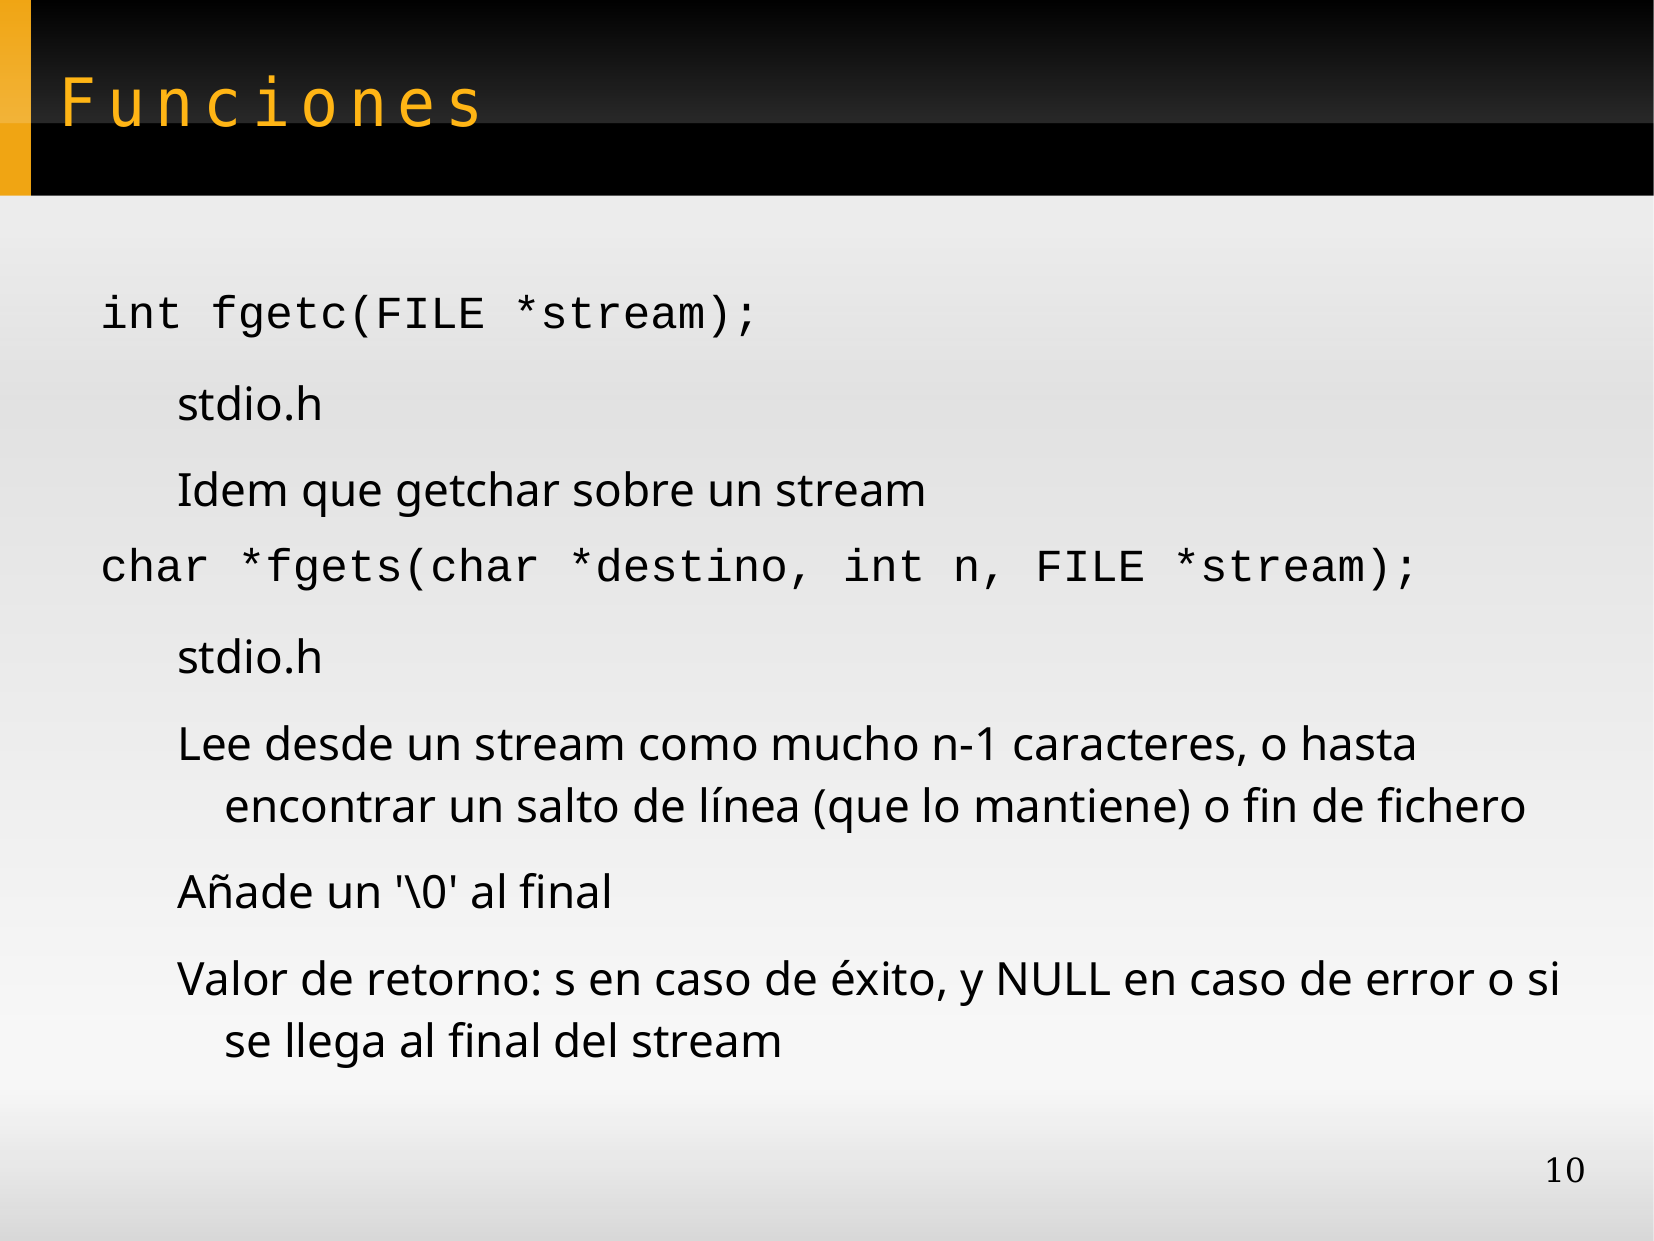

# Funciones
int fgetc(FILE *stream);
stdio.h
Idem que getchar sobre un stream
char *fgets(char *destino, int n, FILE *stream);
stdio.h
Lee desde un stream como mucho n-1 caracteres, o hasta encontrar un salto de línea (que lo mantiene) o fin de fichero
Añade un '\0' al final
Valor de retorno: s en caso de éxito, y NULL en caso de error o si se llega al final del stream
10